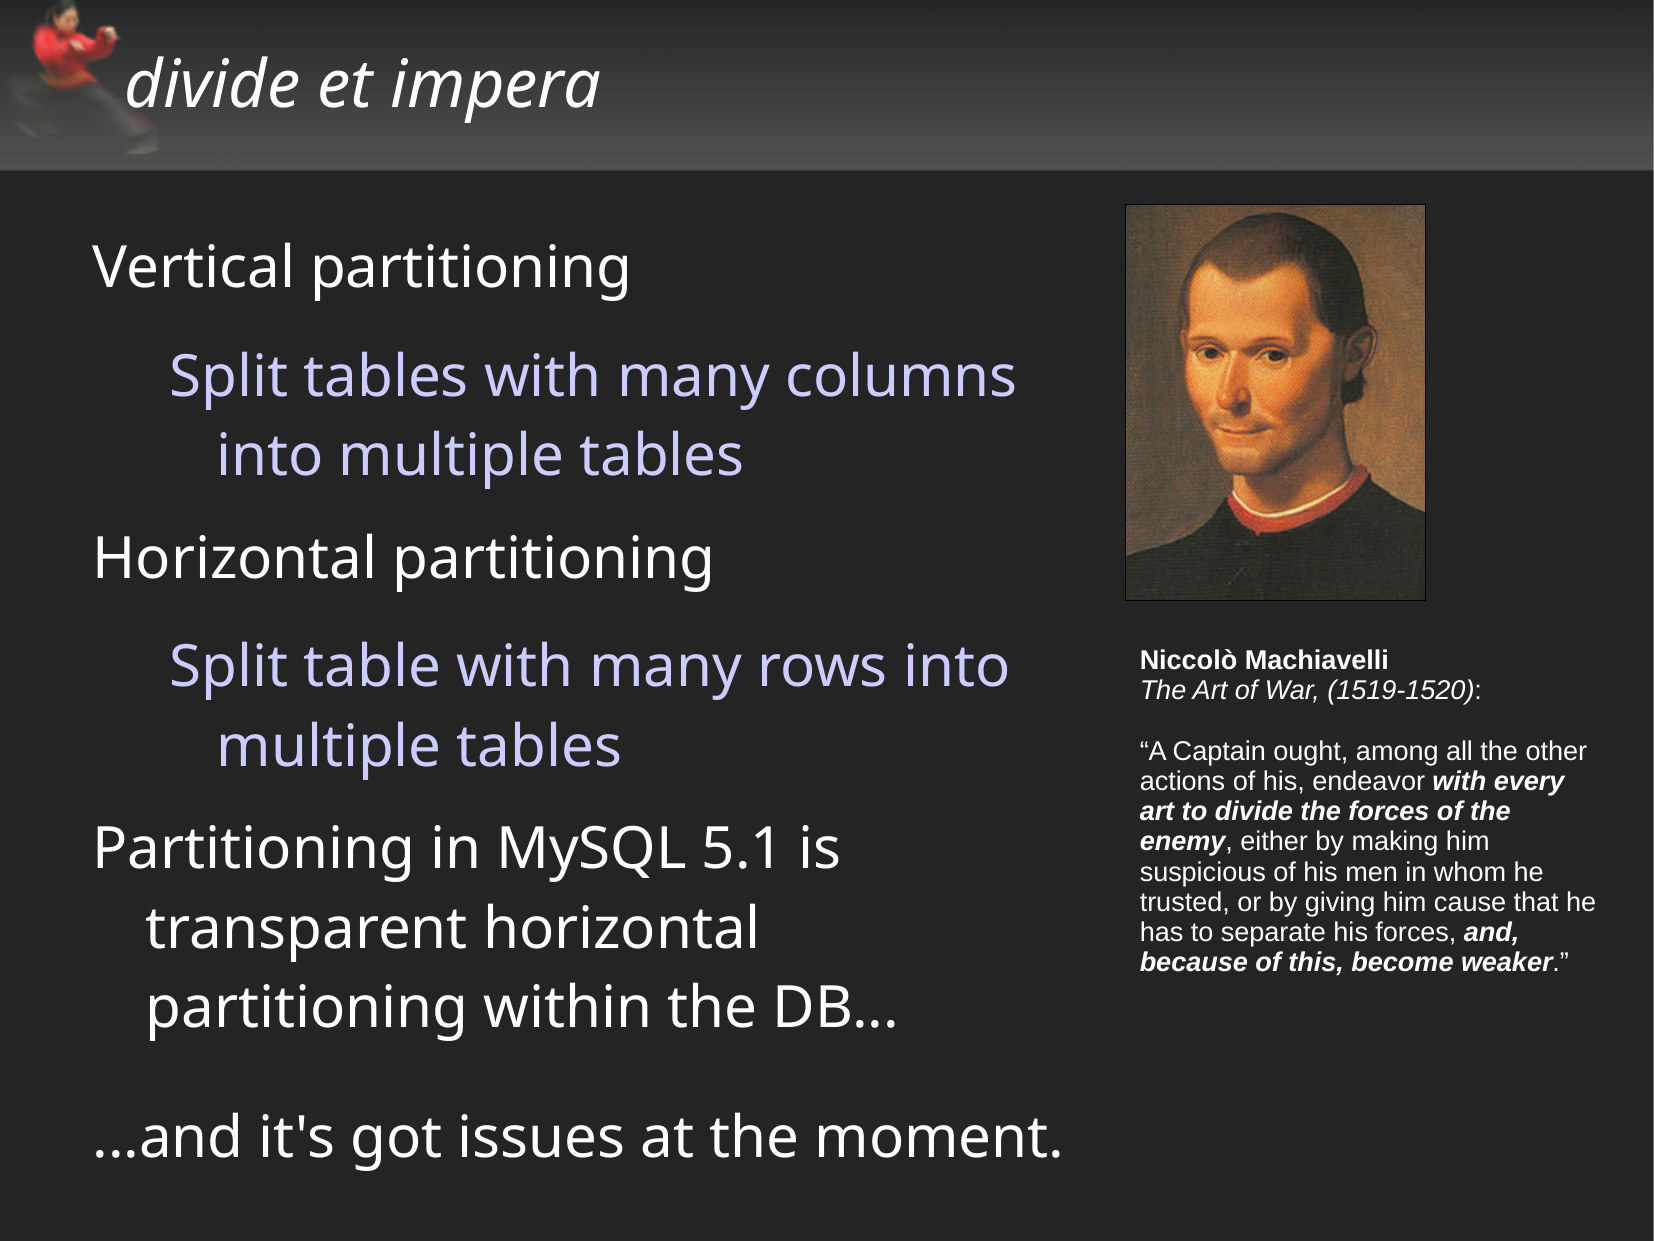

# divide et impera
Vertical partitioning
Split tables with many columns into multiple tables
Horizontal partitioning
Split table with many rows into multiple tables
Partitioning in MySQL 5.1 is transparent horizontal partitioning within the DB...
...and it's got issues at the moment.
Niccolò Machiavelli
The Art of War, (1519-1520):
“A Captain ought, among all the other actions of his, endeavor with every art to divide the forces of the enemy, either by making him suspicious of his men in whom he trusted, or by giving him cause that he has to separate his forces, and, because of this, become weaker.”